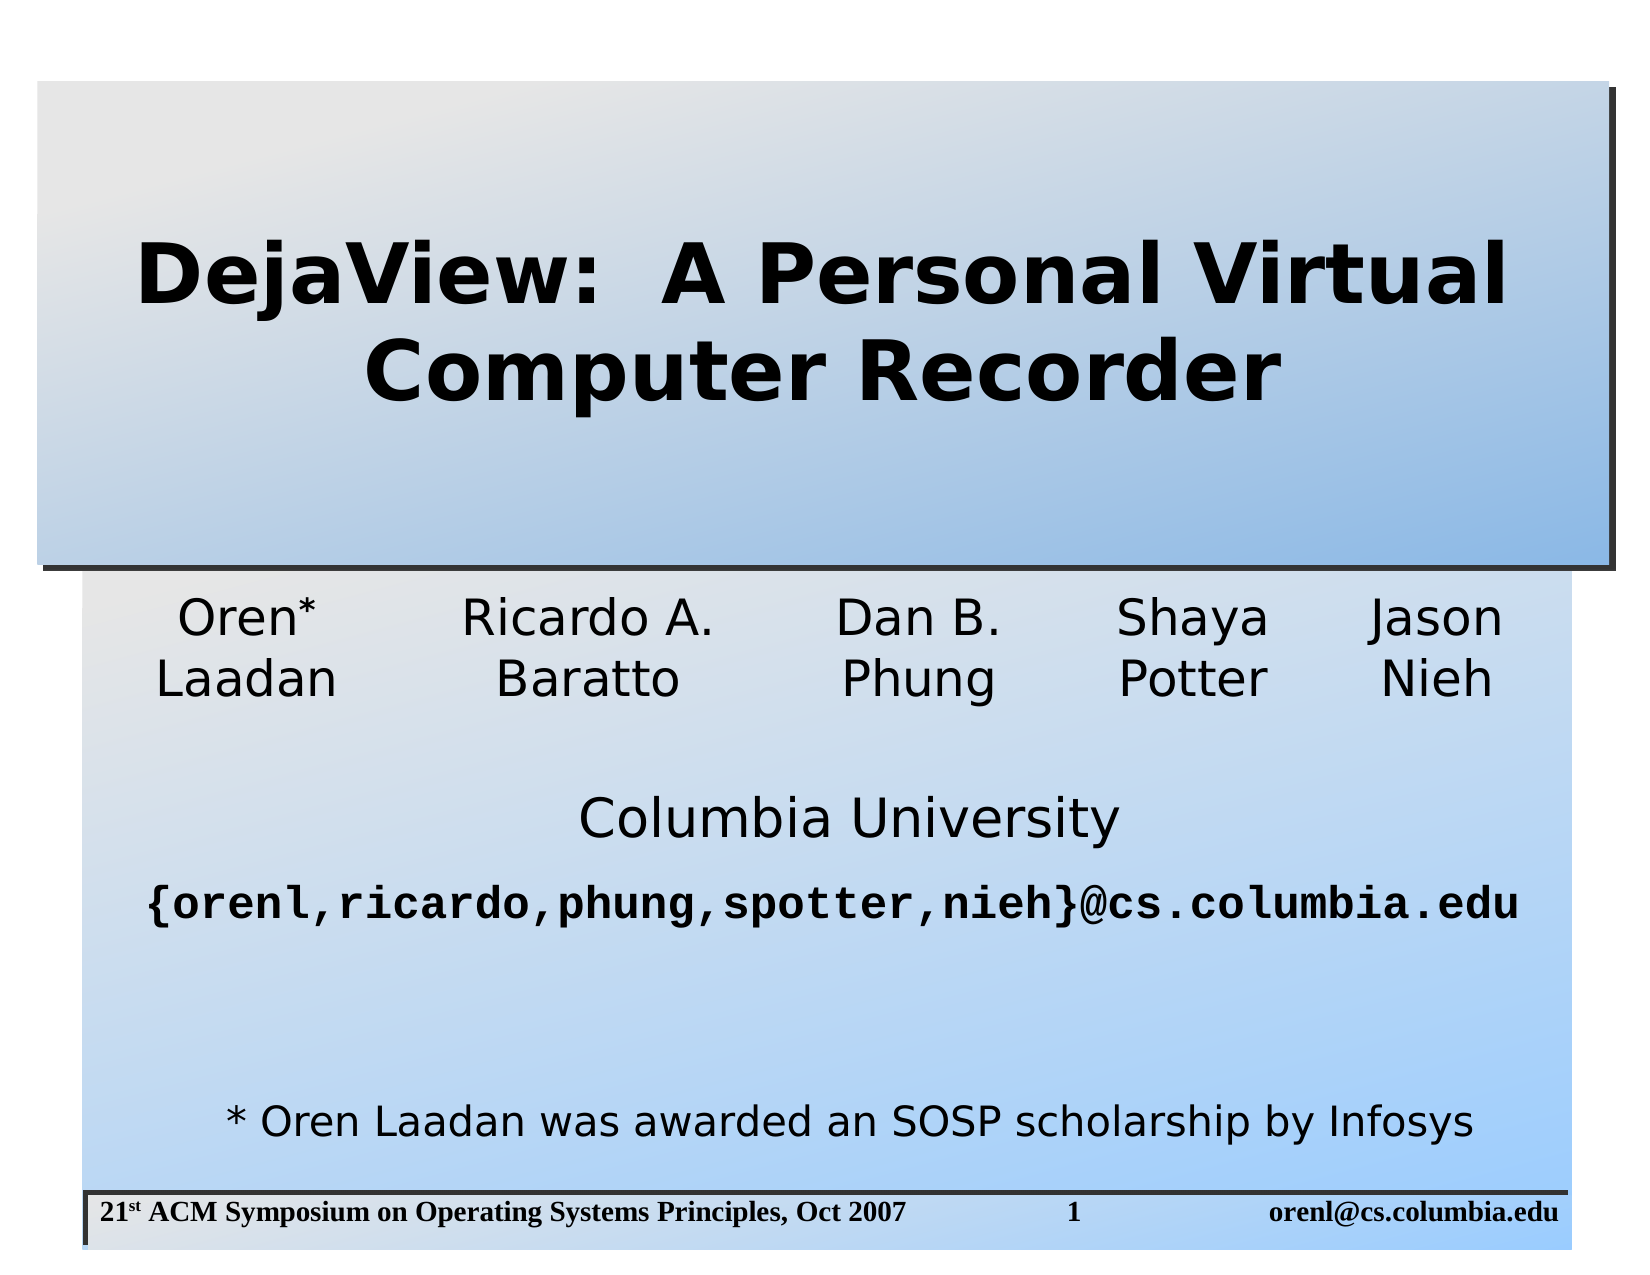

# DejaView: A Personal Virtual Computer Recorder
	Oren*	Ricardo A.	Dan B.	Shaya	Jason
Laadan	Baratto	Phung	Potter	Nieh
Columbia University
{orenl,ricardo,phung,spotter,nieh}@cs.columbia.edu
* Oren Laadan was awarded an SOSP scholarship by Infosys